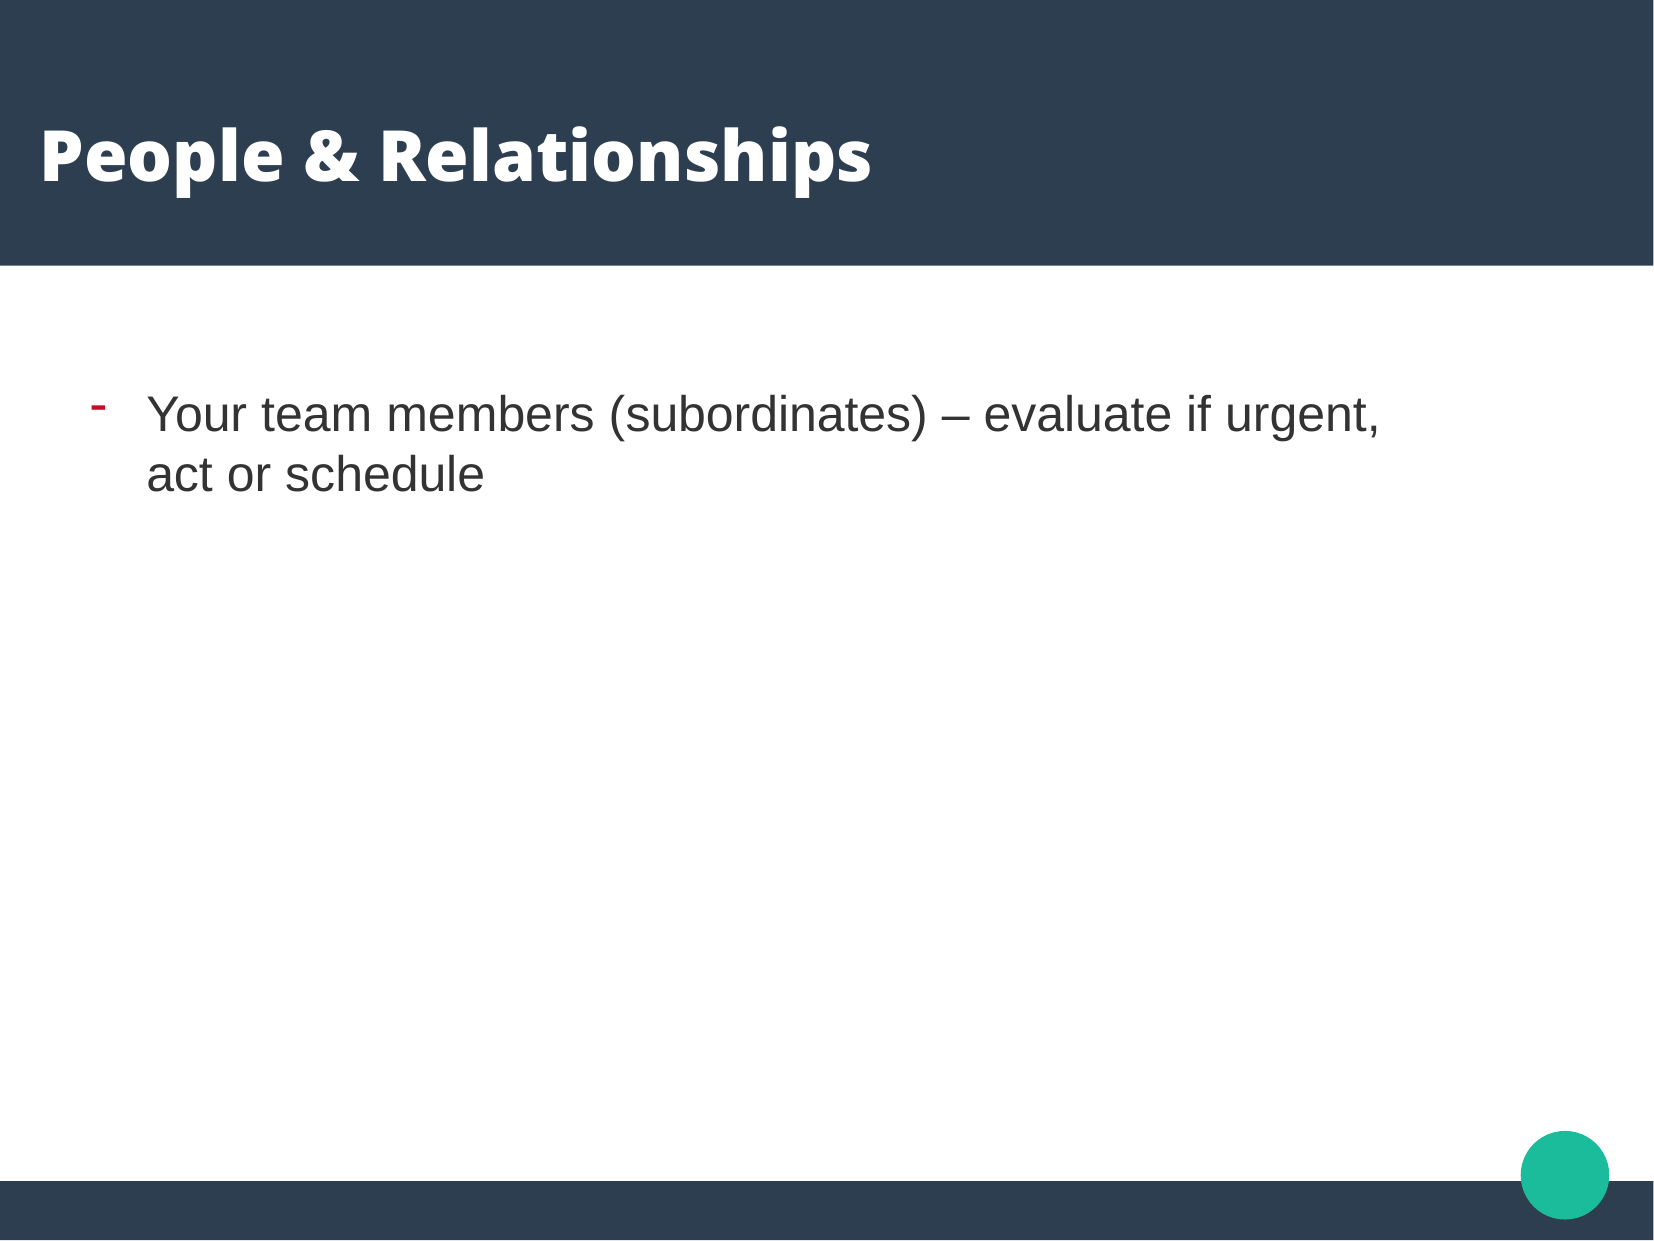

# People & Relationships
Your team members (subordinates) – evaluate if urgent, act or schedule